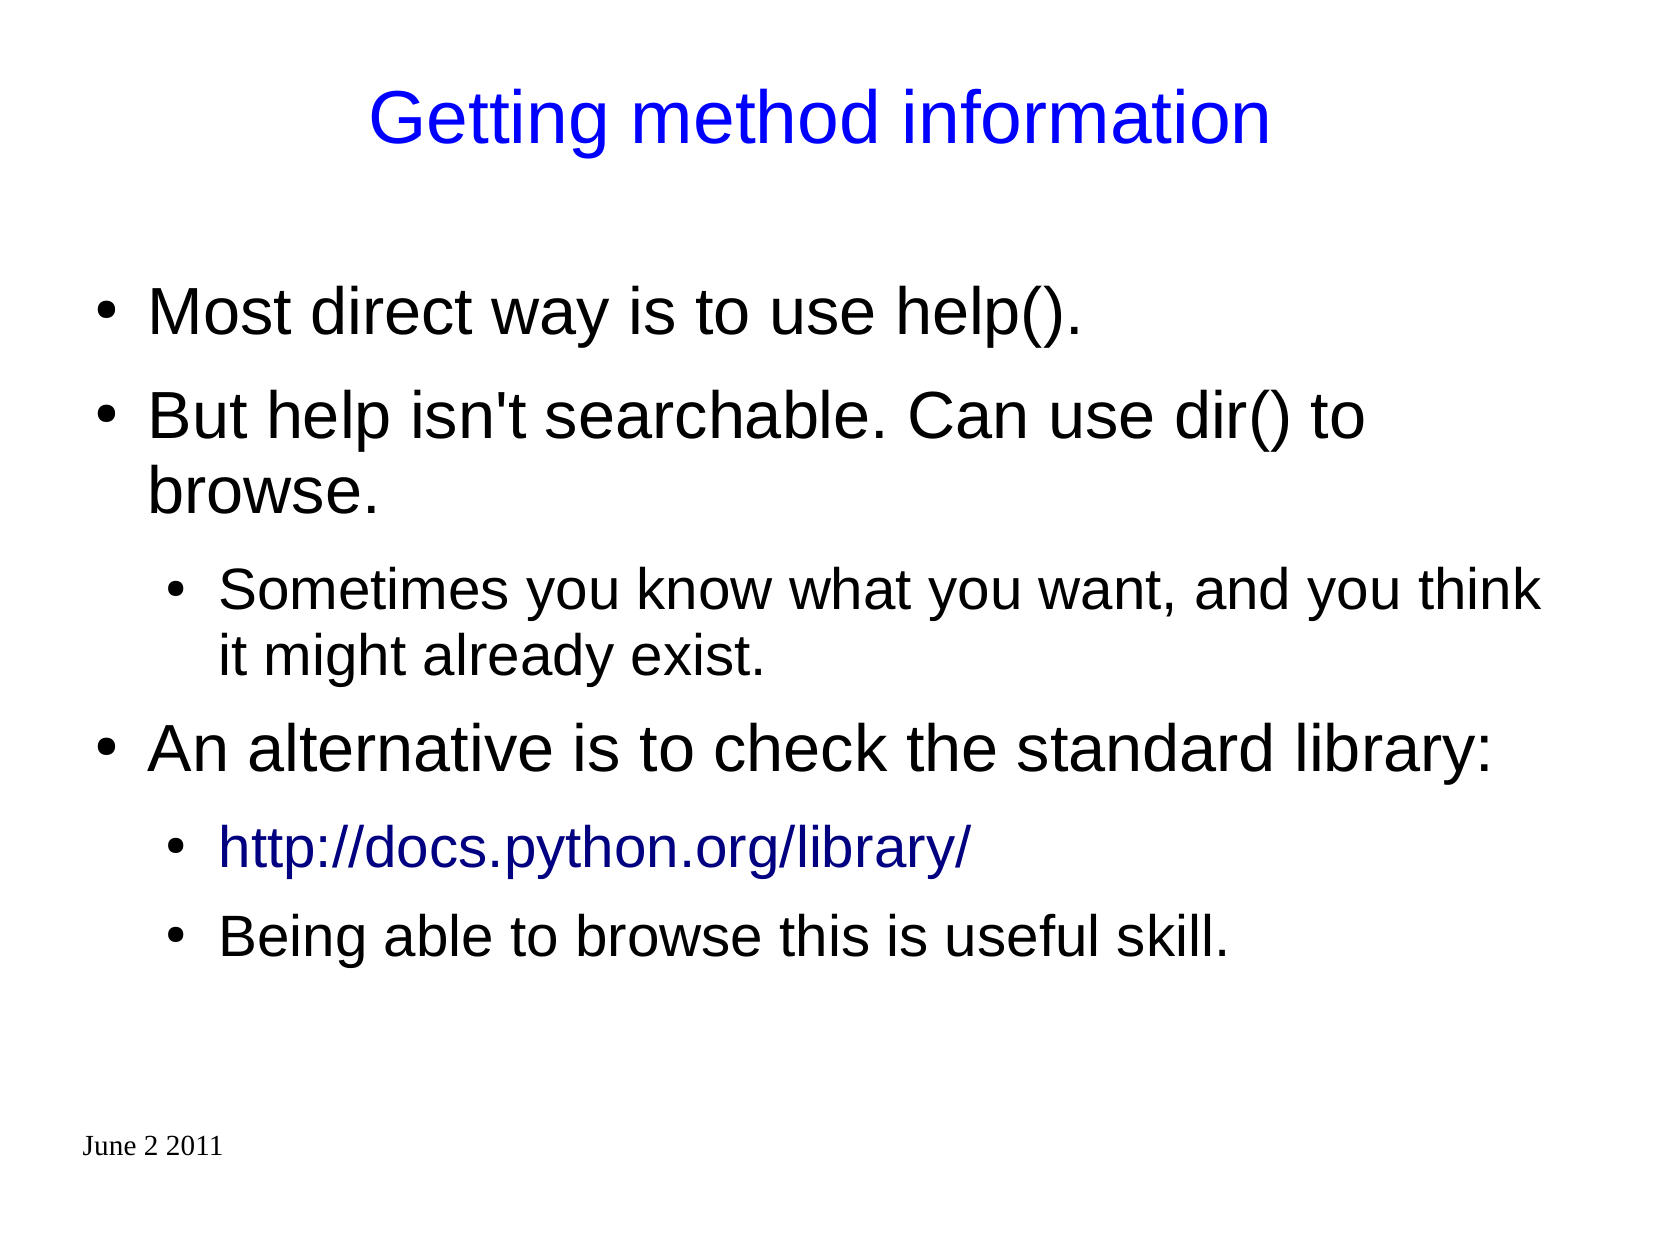

# Getting method information
Most direct way is to use help().
But help isn't searchable. Can use dir() to browse.
Sometimes you know what you want, and you think it might already exist.
An alternative is to check the standard library:
http://docs.python.org/library/
Being able to browse this is useful skill.
June 2 2011